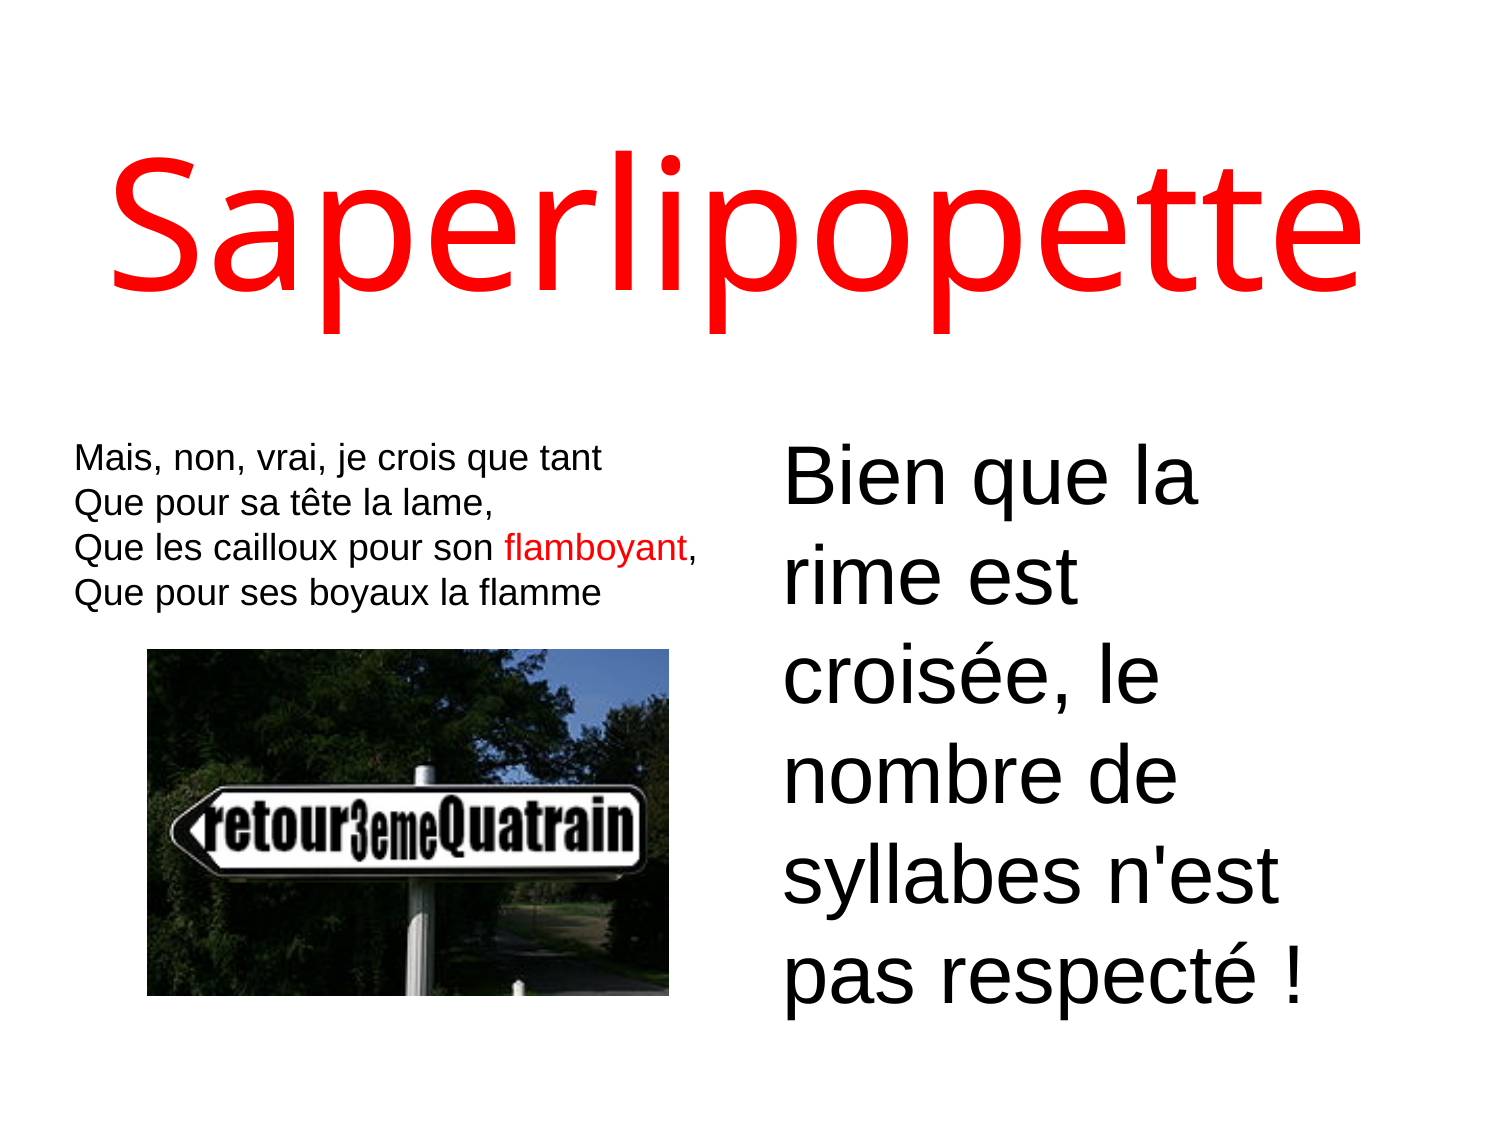

Saperlipopette
Bien que la rime est croisée, le nombre de syllabes n'est pas respecté !
Mais, non, vrai, je crois que tant
Que pour sa tête la lame,
Que les cailloux pour son flamboyant,
Que pour ses boyaux la flamme